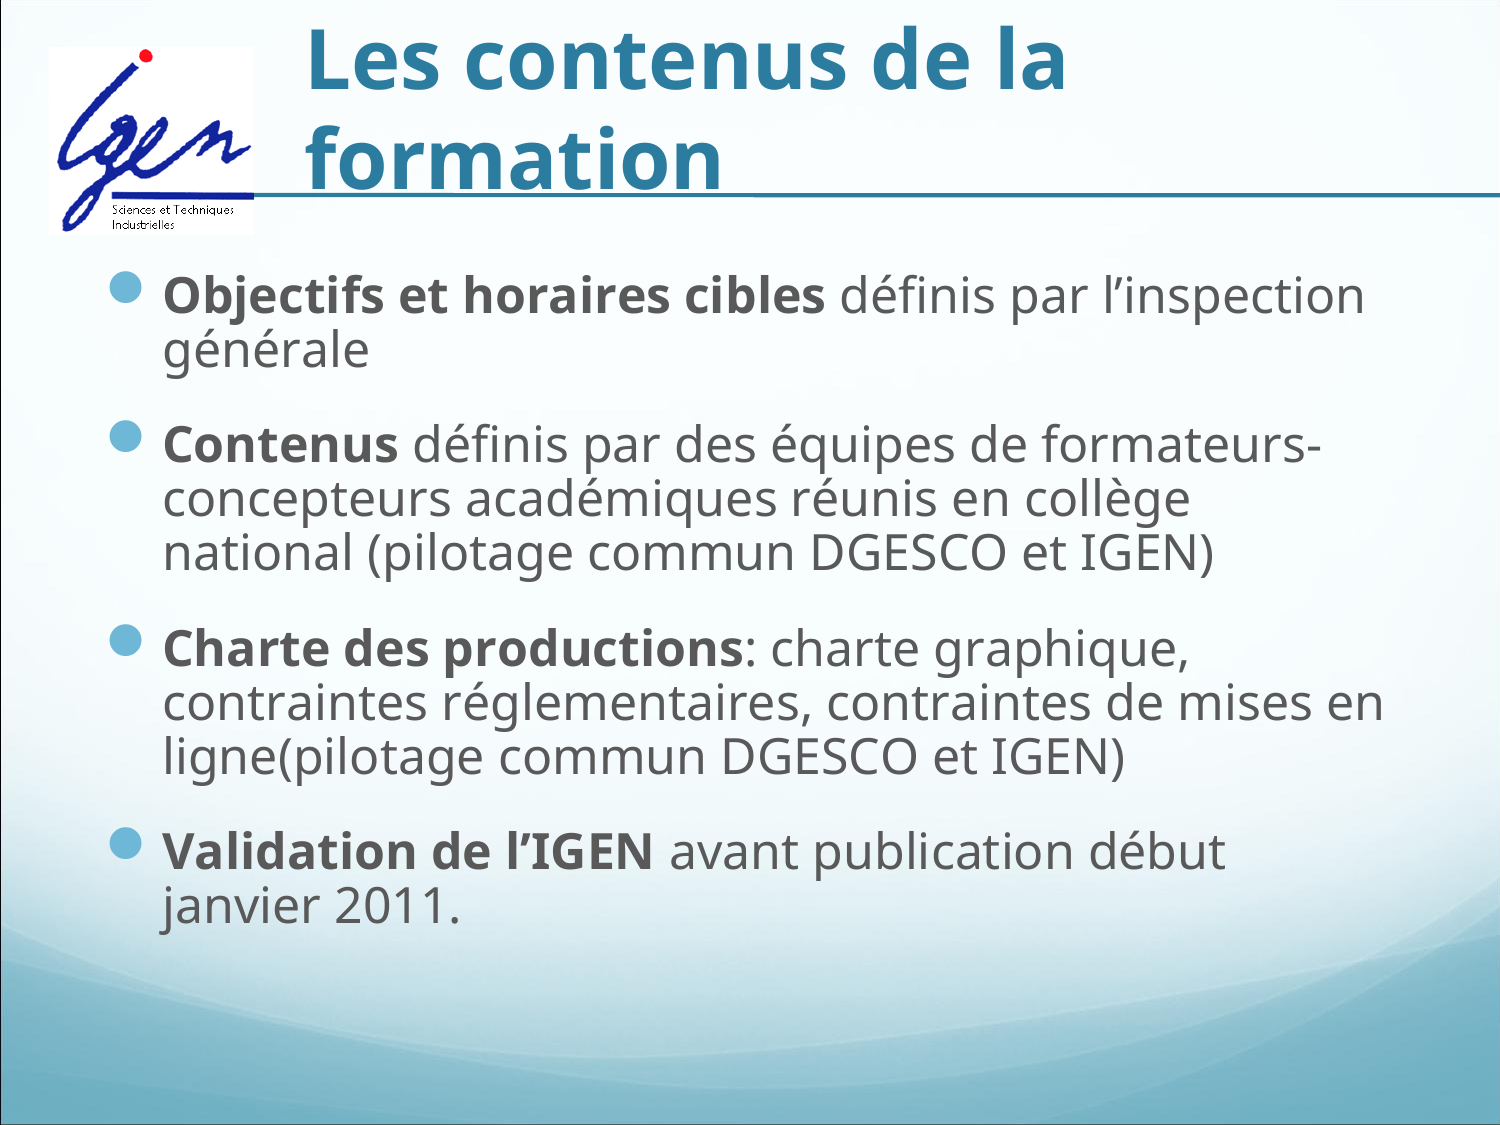

# Les contenus de la formation
Objectifs et horaires cibles définis par l’inspection générale
Contenus définis par des équipes de formateurs-concepteurs académiques réunis en collège national (pilotage commun DGESCO et IGEN)
Charte des productions: charte graphique, contraintes réglementaires, contraintes de mises en ligne(pilotage commun DGESCO et IGEN)
Validation de l’IGEN avant publication début janvier 2011.